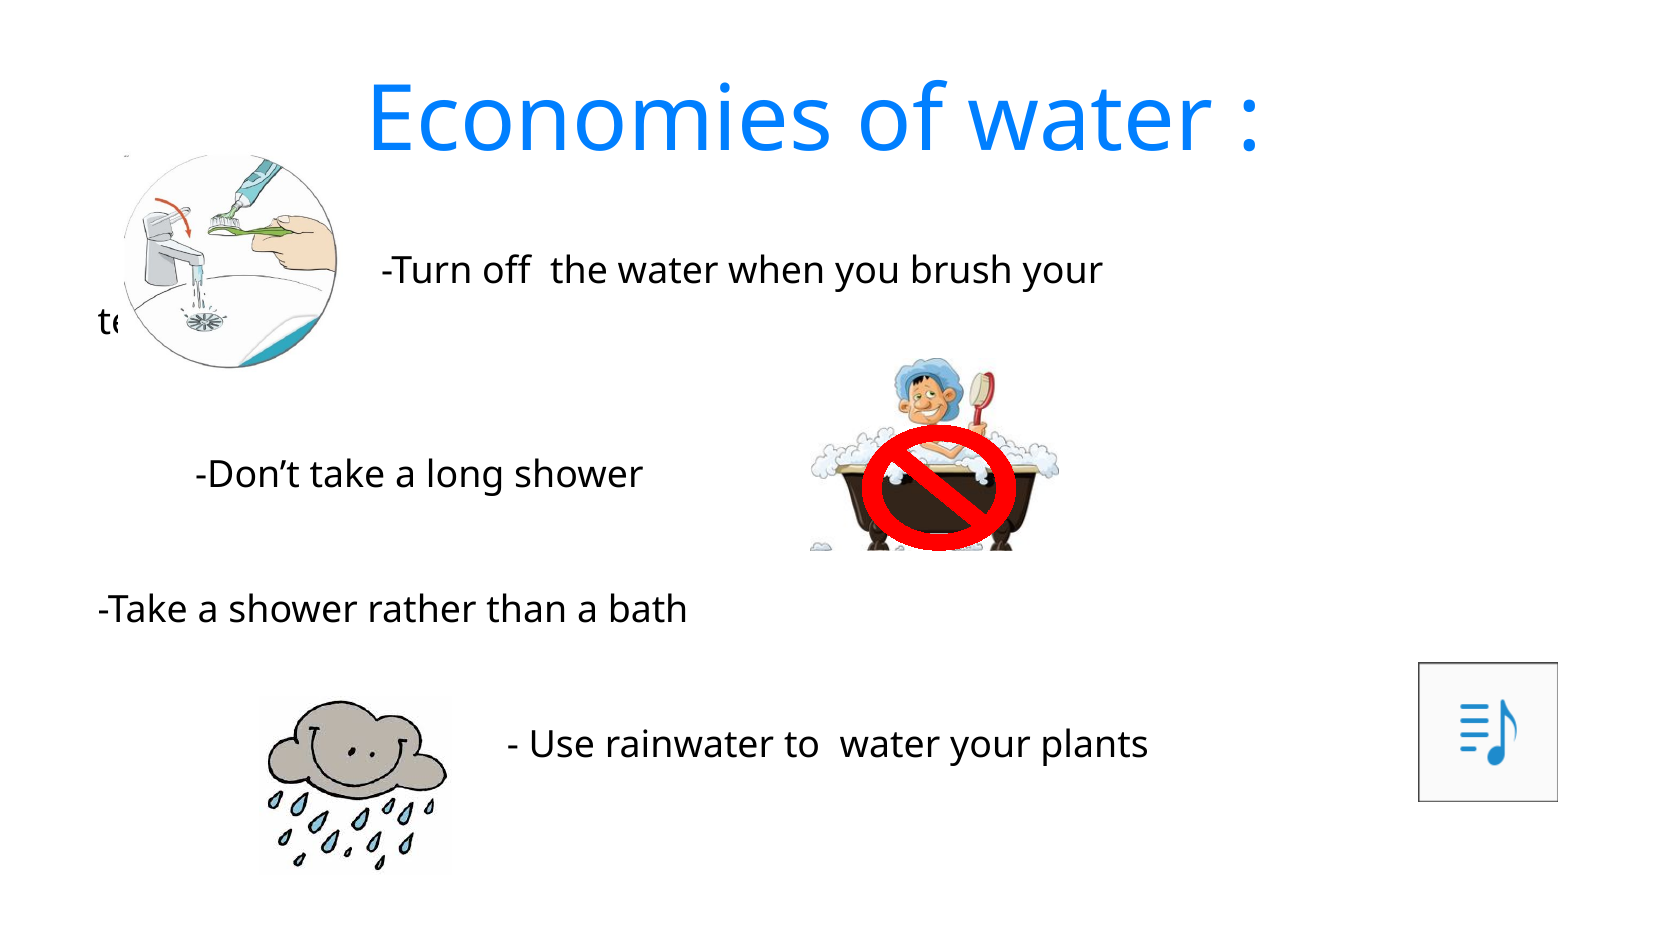

# Economies of water :
 -Turn off the water when you brush your teeth
 -Don’t take a long shower
-Take a shower rather than a bath
 - Use rainwater to water your plants